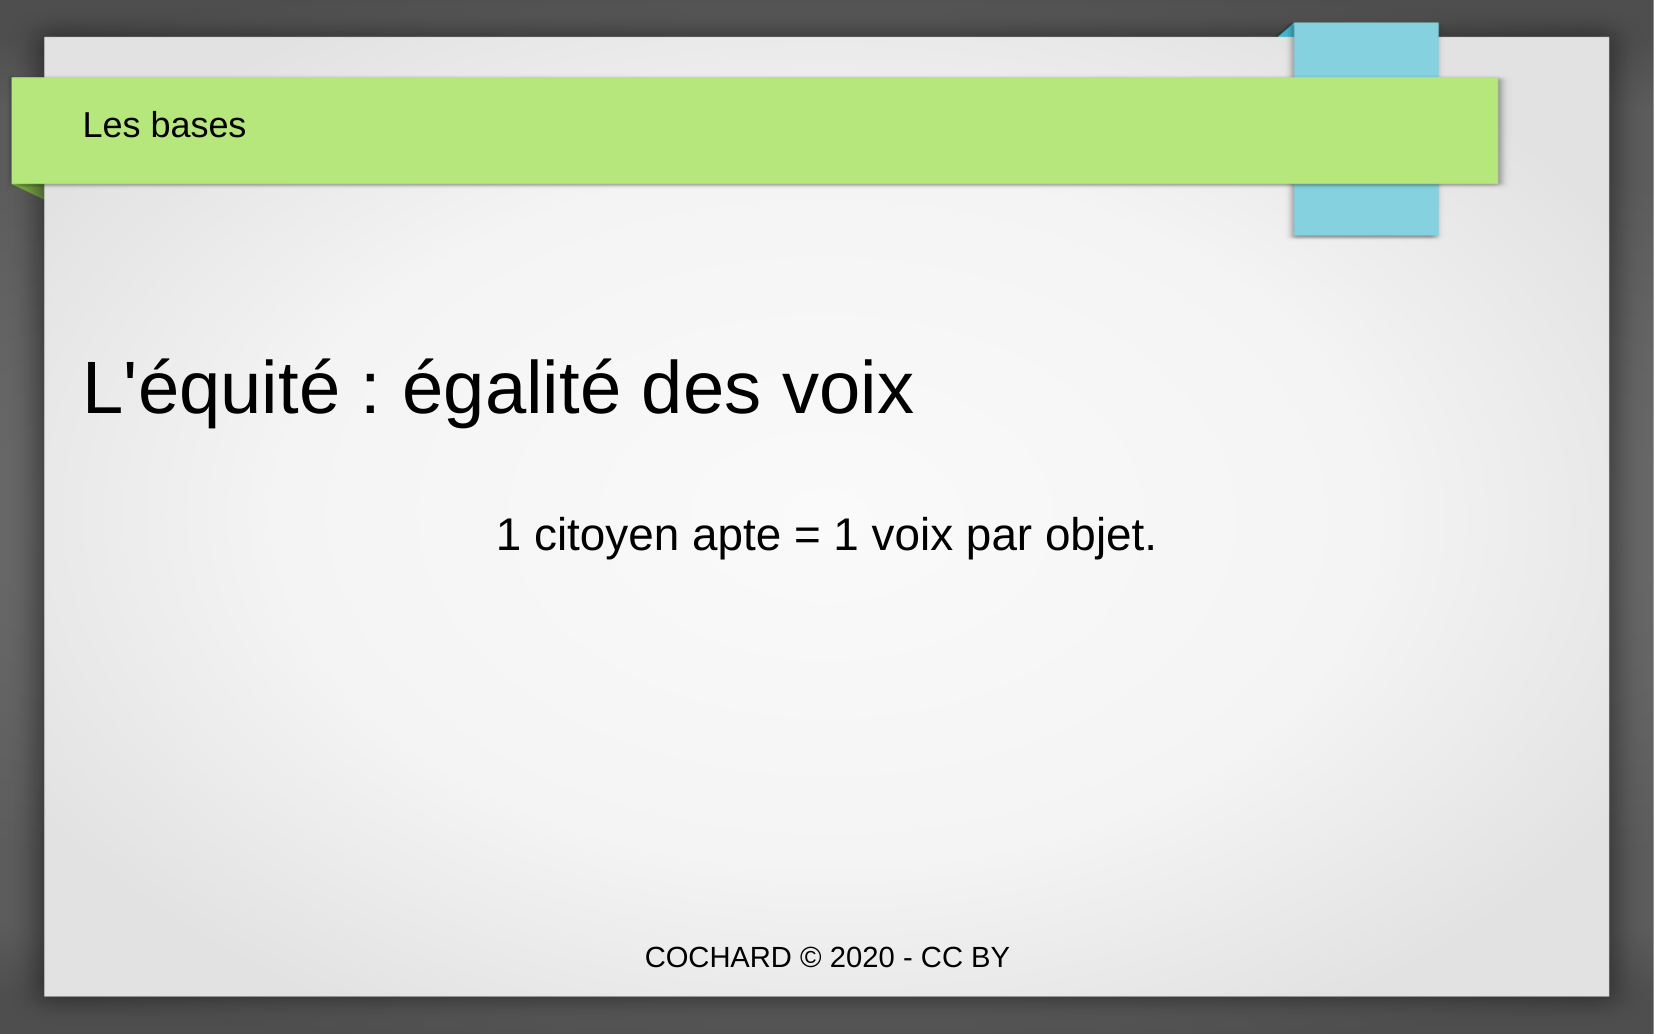

# Les bases
L'équité : égalité des voix
1 citoyen apte = 1 voix par objet.
COCHARD © 2020 - CC BY